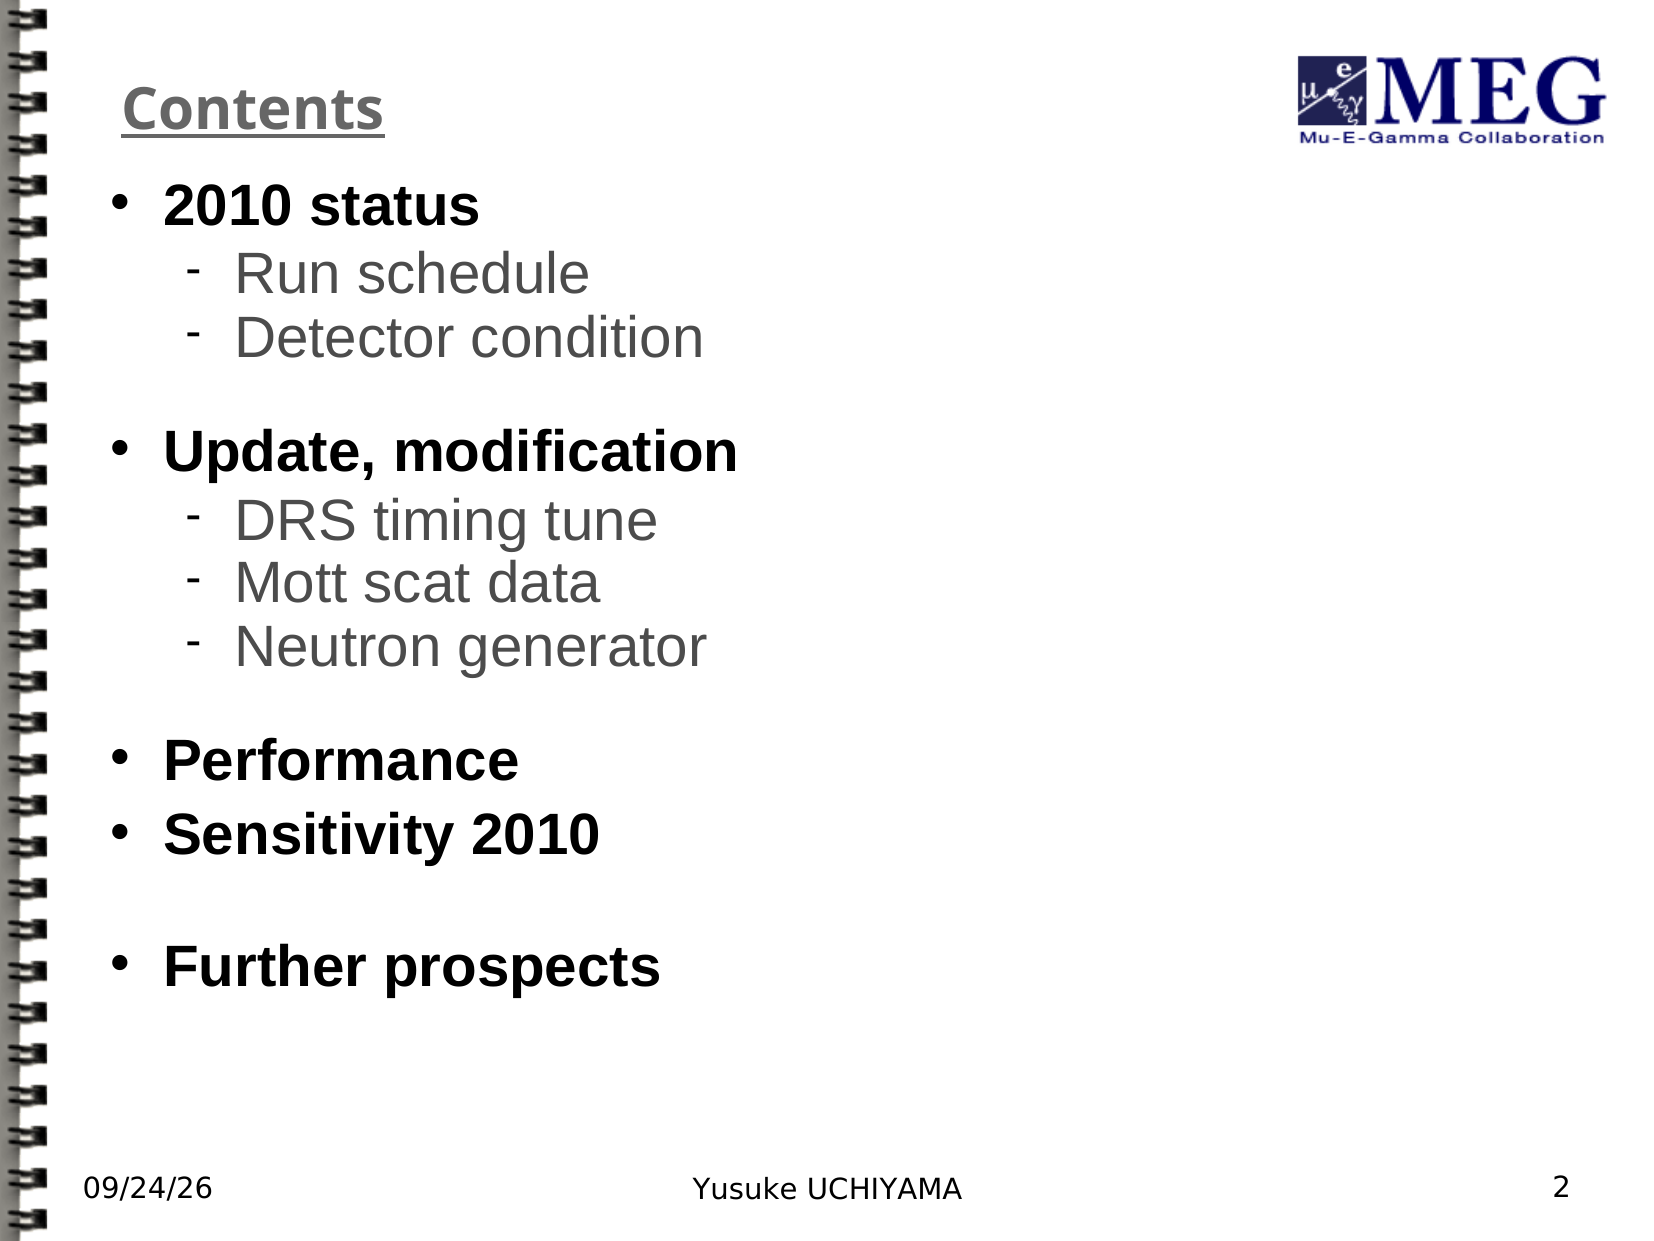

# Contents
2010 status
Run schedule
Detector condition
Update, modification
DRS timing tune
Mott scat data
Neutron generator
Performance
Sensitivity 2010
Further prospects
2
Yusuke UCHIYAMA